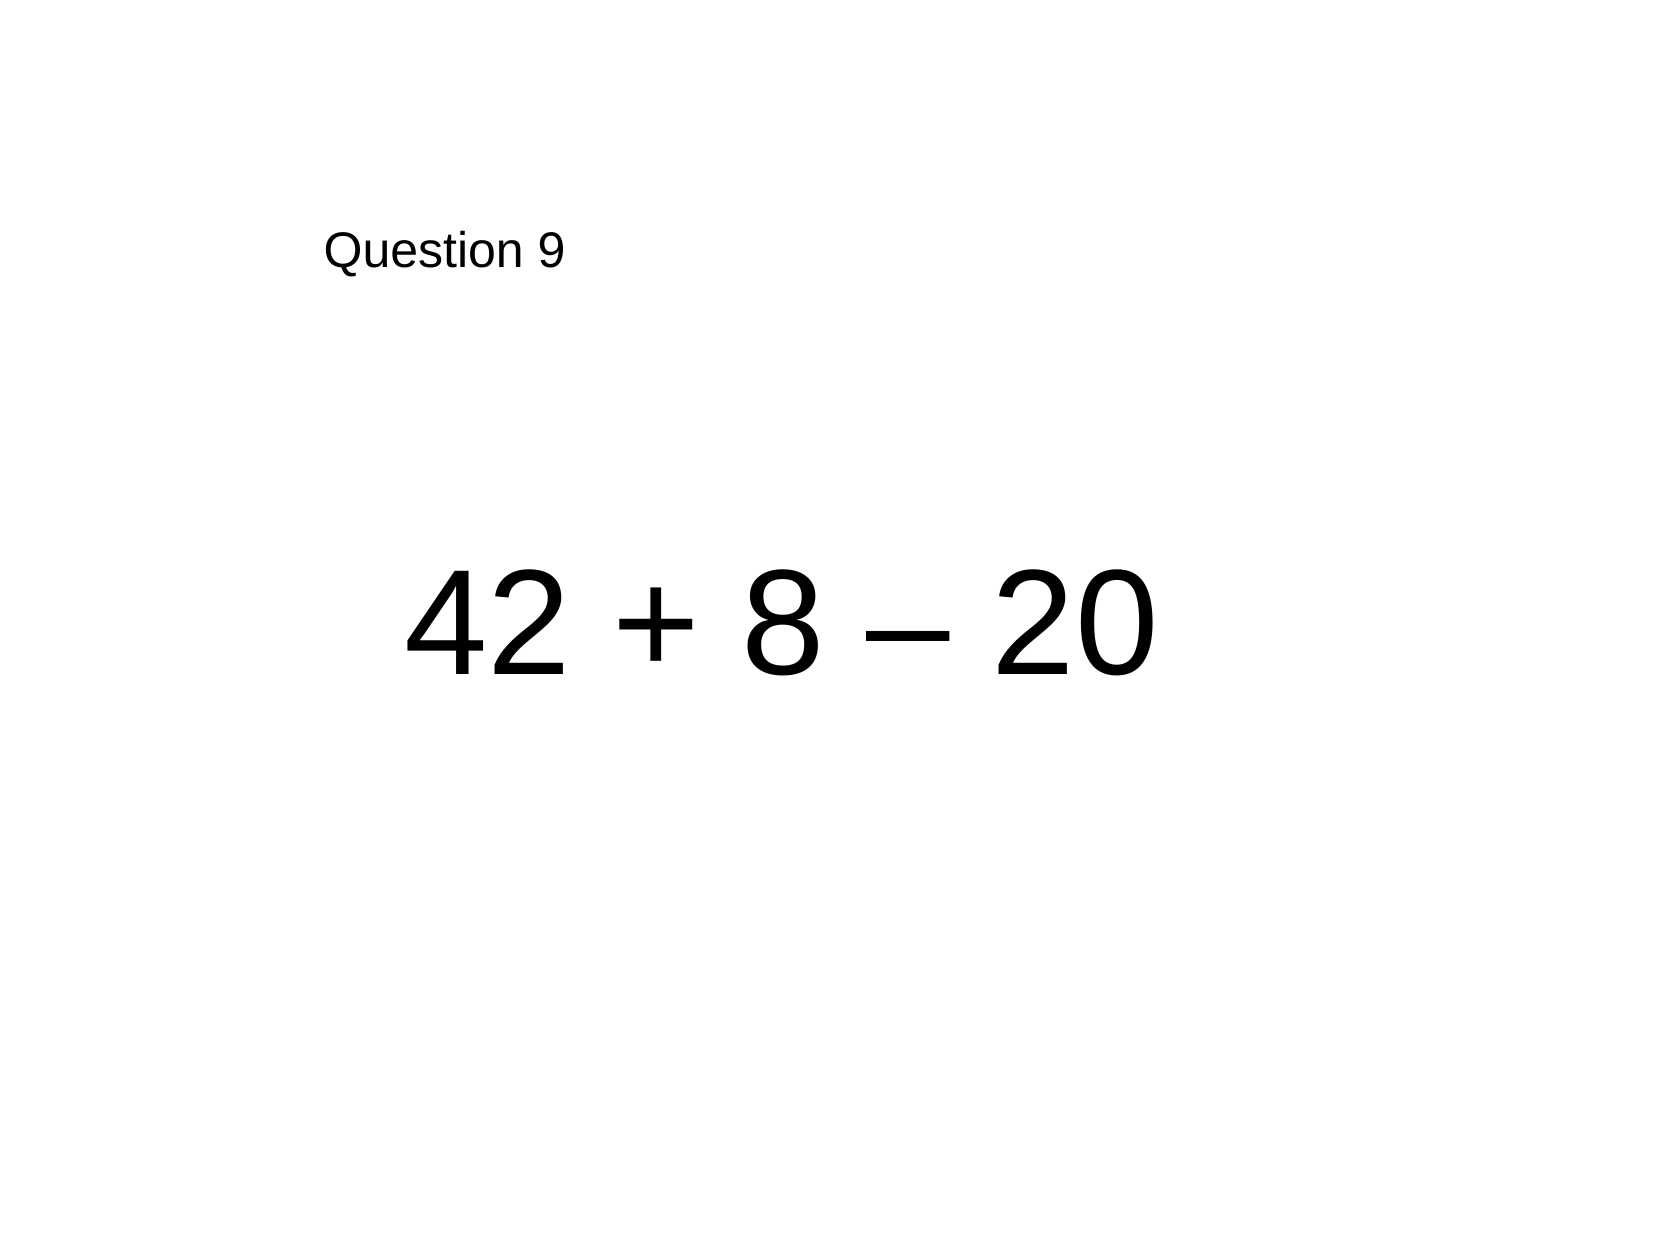

Question 9
42 + 8 – 20